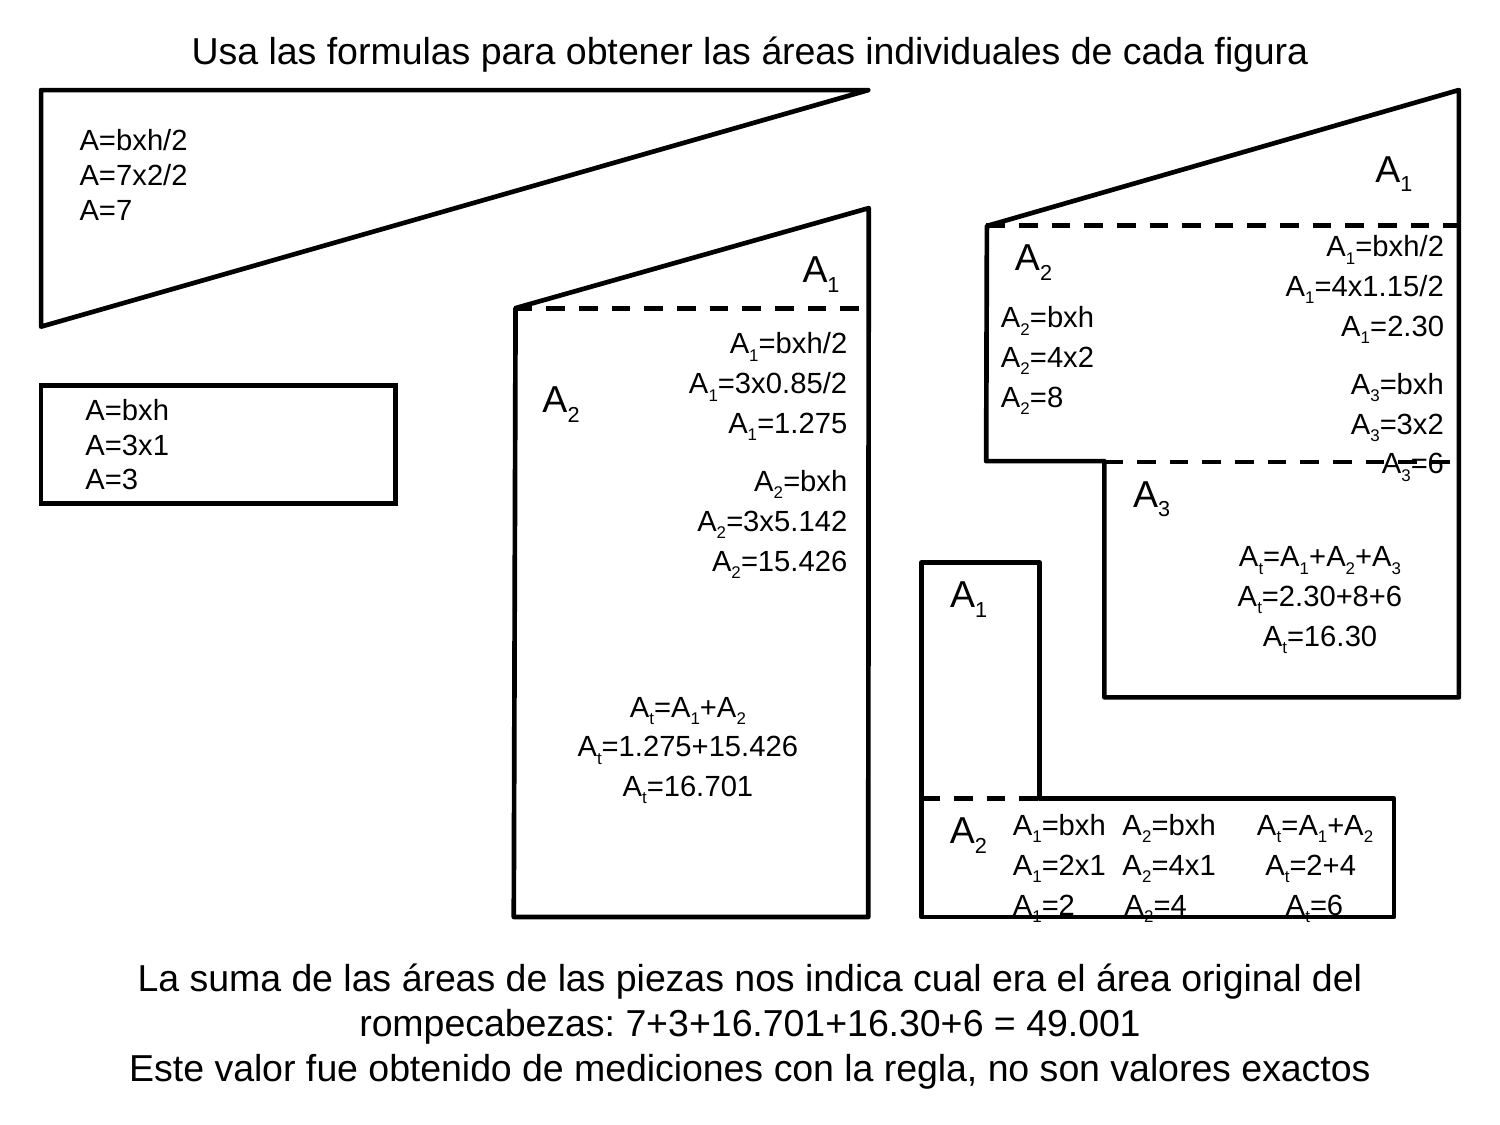

Usa las formulas para obtener las áreas individuales de cada figura
A=bxh/2 A=7x2/2
A=7
A1
A1=bxh/2
A1=4x1.15/2
A1=2.30
A3=bxh
A3=3x2
A3=6
At=A1+A2+A3
At=2.30+8+6 At=16.30
A2
A1
A2=bxh
A2=4x2
A2=8
A1=bxh/2
A1=3x0.85/2
A1=1.275
A2=bxh
A2=3x5.142
A2=15.426
At=A1+A2
At=1.275+15.426 At=16.701
A2
A=bxh
A=3x1
A=3
A3
A1
A2
A1=bxh A2=bxh At=A1+A2
A1=2x1 A2=4x1 At=2+4
A1=2 A2=4 At=6
La suma de las áreas de las piezas nos indica cual era el área original del rompecabezas: 7+3+16.701+16.30+6 = 49.001
Este valor fue obtenido de mediciones con la regla, no son valores exactos